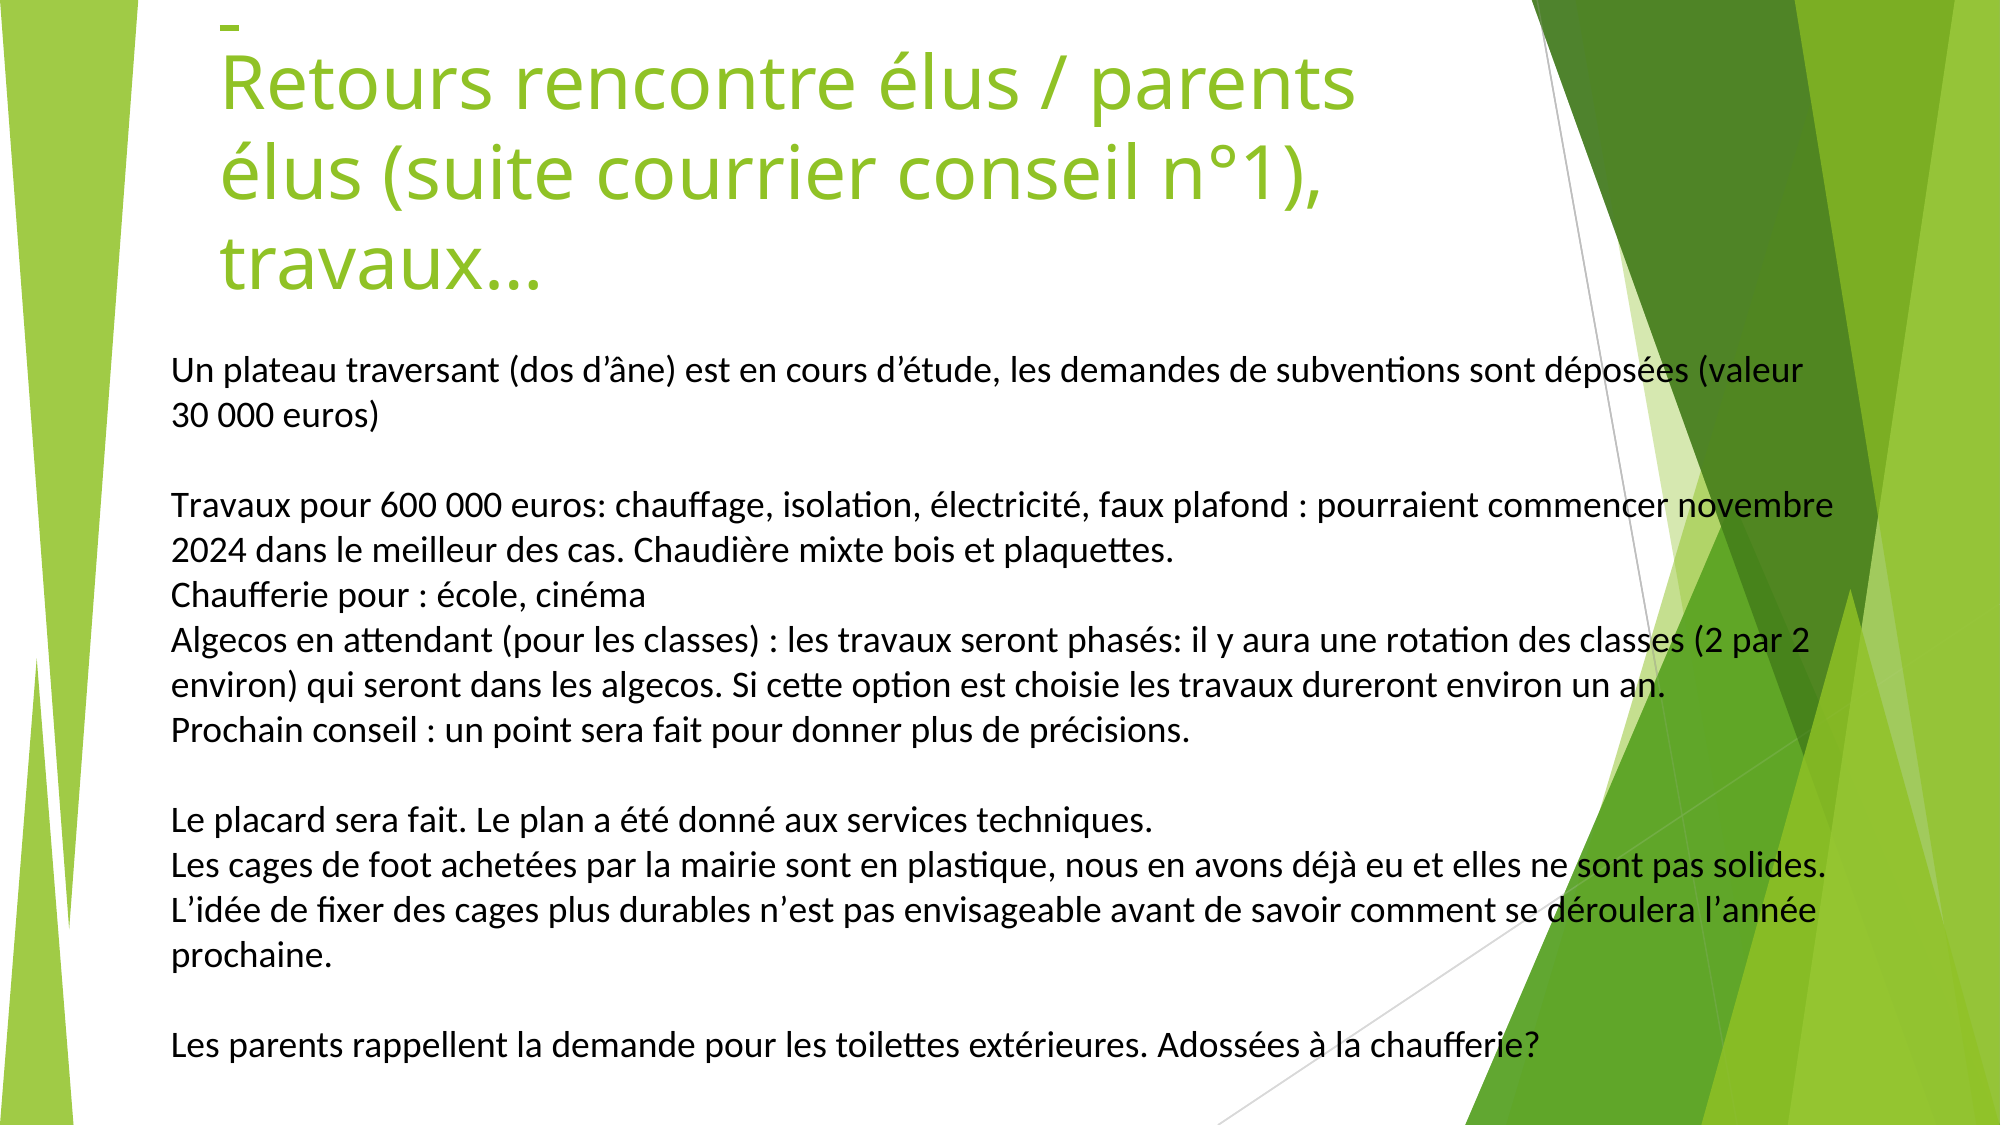

# Retours rencontre élus / parents élus (suite courrier conseil n°1), travaux…
Un plateau traversant (dos d’âne) est en cours d’étude, les demandes de subventions sont déposées (valeur 30 000 euros)
Travaux pour 600 000 euros: chauffage, isolation, électricité, faux plafond : pourraient commencer novembre 2024 dans le meilleur des cas. Chaudière mixte bois et plaquettes.
Chaufferie pour : école, cinéma
Algecos en attendant (pour les classes) : les travaux seront phasés: il y aura une rotation des classes (2 par 2 environ) qui seront dans les algecos. Si cette option est choisie les travaux dureront environ un an.
Prochain conseil : un point sera fait pour donner plus de précisions.
Le placard sera fait. Le plan a été donné aux services techniques.
Les cages de foot achetées par la mairie sont en plastique, nous en avons déjà eu et elles ne sont pas solides. L’idée de fixer des cages plus durables n’est pas envisageable avant de savoir comment se déroulera l’année prochaine.
Les parents rappellent la demande pour les toilettes extérieures. Adossées à la chaufferie?